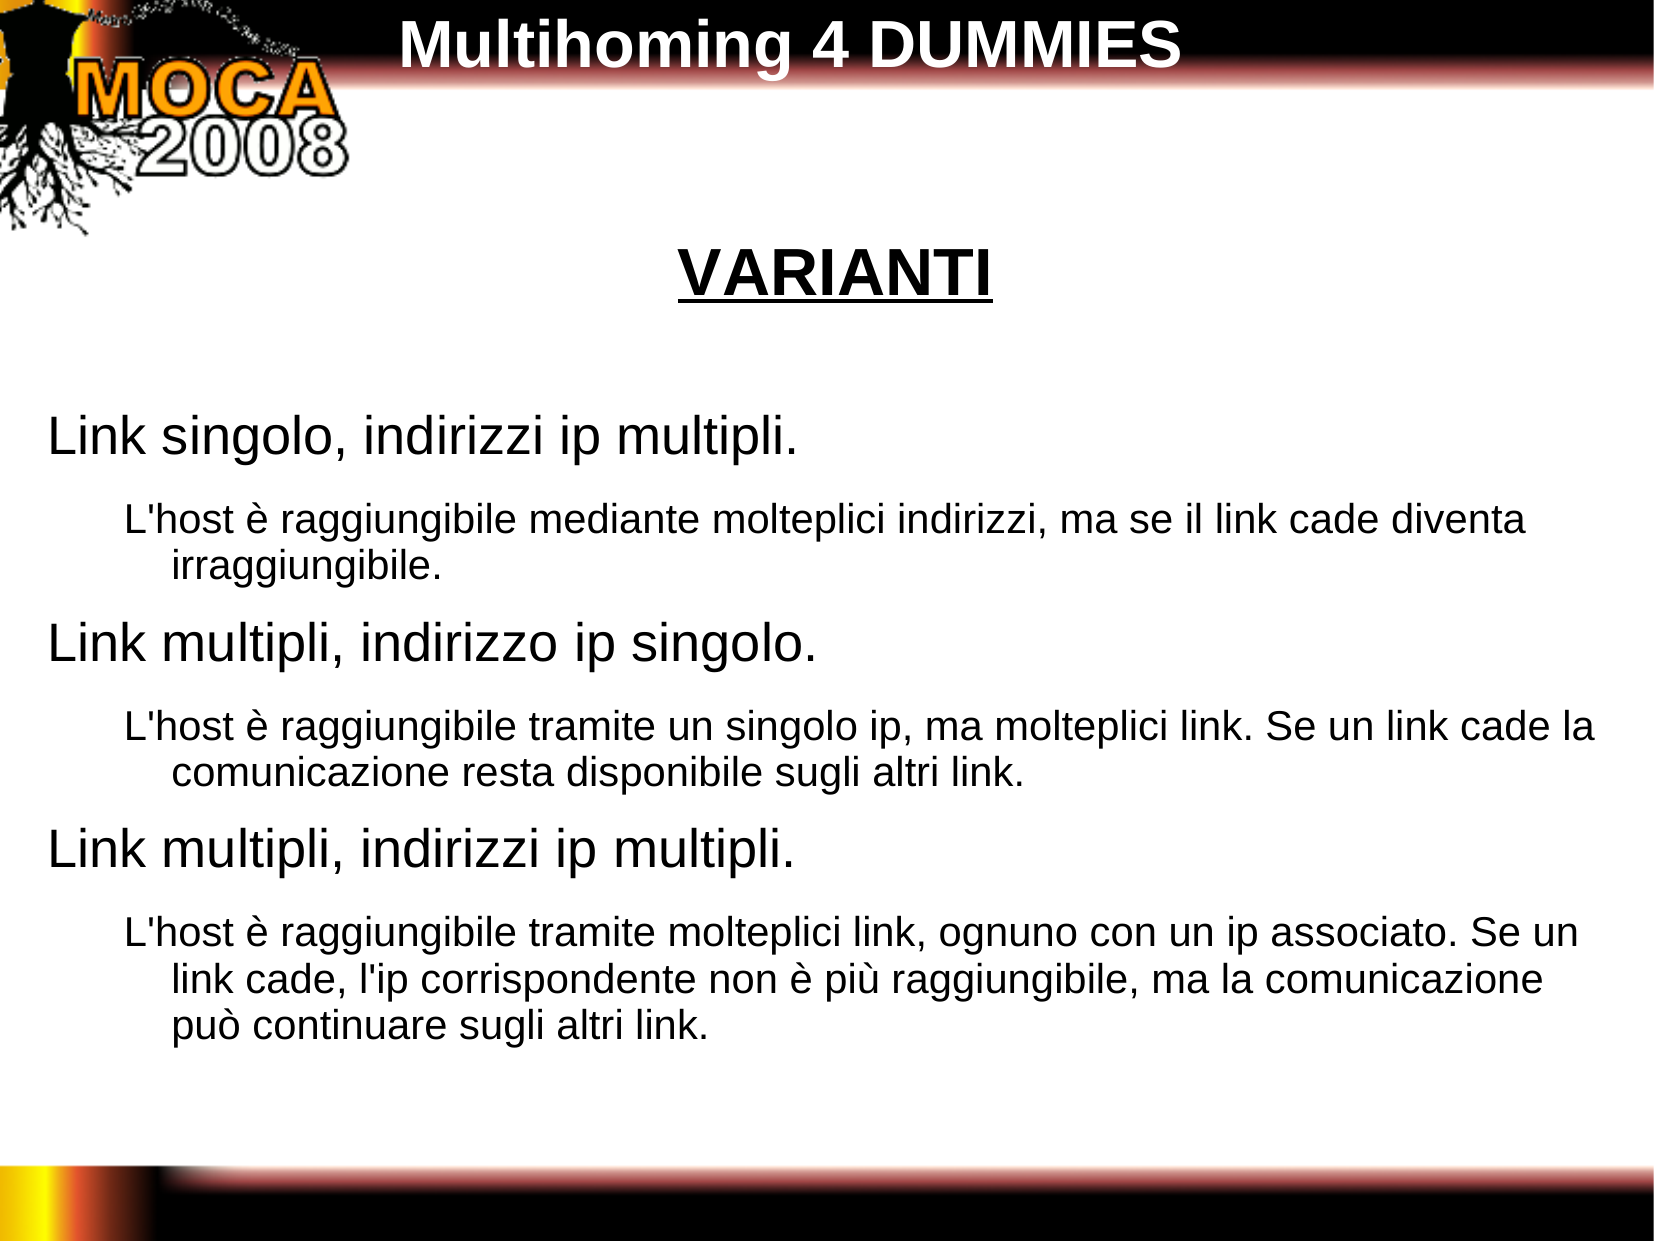

# Multihoming 4 DUMMIES
VARIANTI
Link singolo, indirizzi ip multipli.
L'host è raggiungibile mediante molteplici indirizzi, ma se il link cade diventa irraggiungibile.
Link multipli, indirizzo ip singolo.
L'host è raggiungibile tramite un singolo ip, ma molteplici link. Se un link cade la comunicazione resta disponibile sugli altri link.
Link multipli, indirizzi ip multipli.
L'host è raggiungibile tramite molteplici link, ognuno con un ip associato. Se un link cade, l'ip corrispondente non è più raggiungibile, ma la comunicazione può continuare sugli altri link.